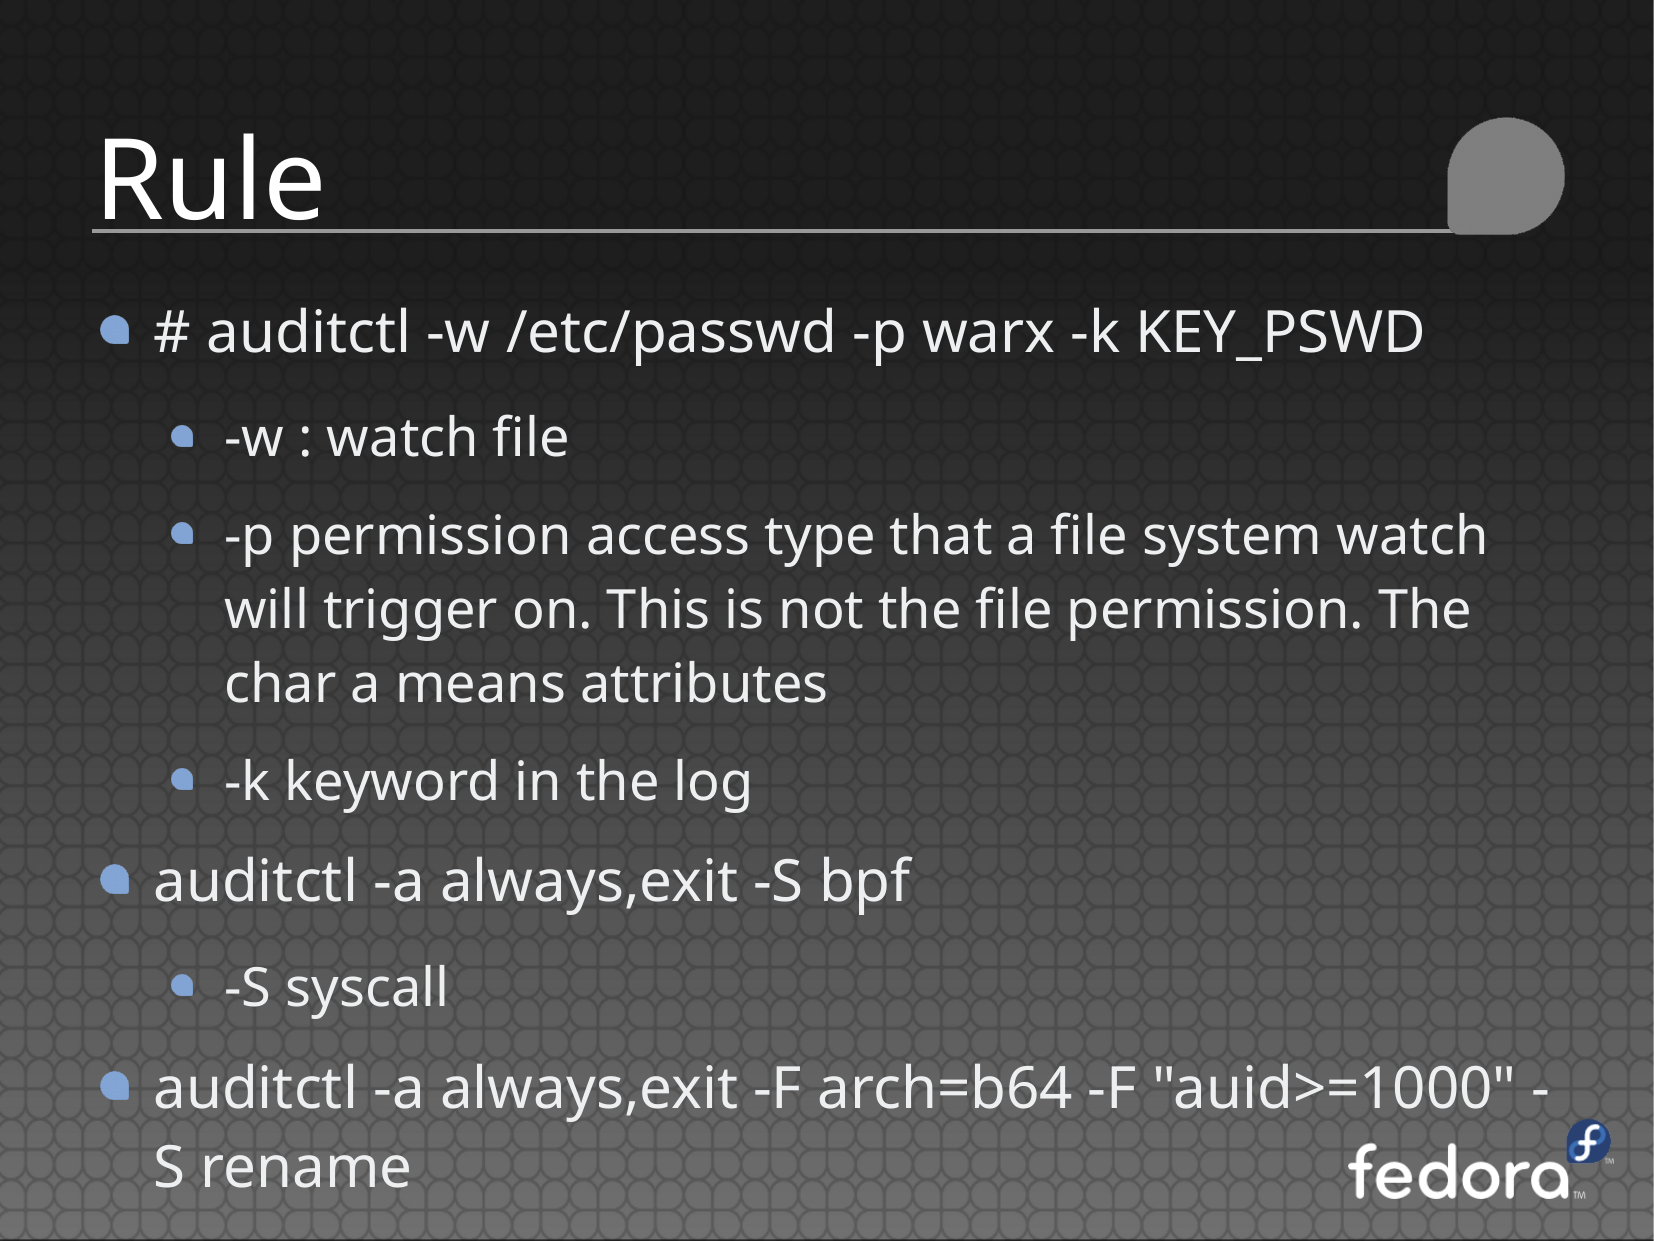

Rule
# # auditctl -w /etc/passwd -p warx -k KEY_PSWD
-w : watch file
-p permission access type that a file system watch will trigger on. This is not the file permission. The char a means attributes
-k keyword in the log
auditctl -a always,exit -S bpf
-S syscall
auditctl -a always,exit -F arch=b64 -F "auid>=1000" -S rename
-F Field